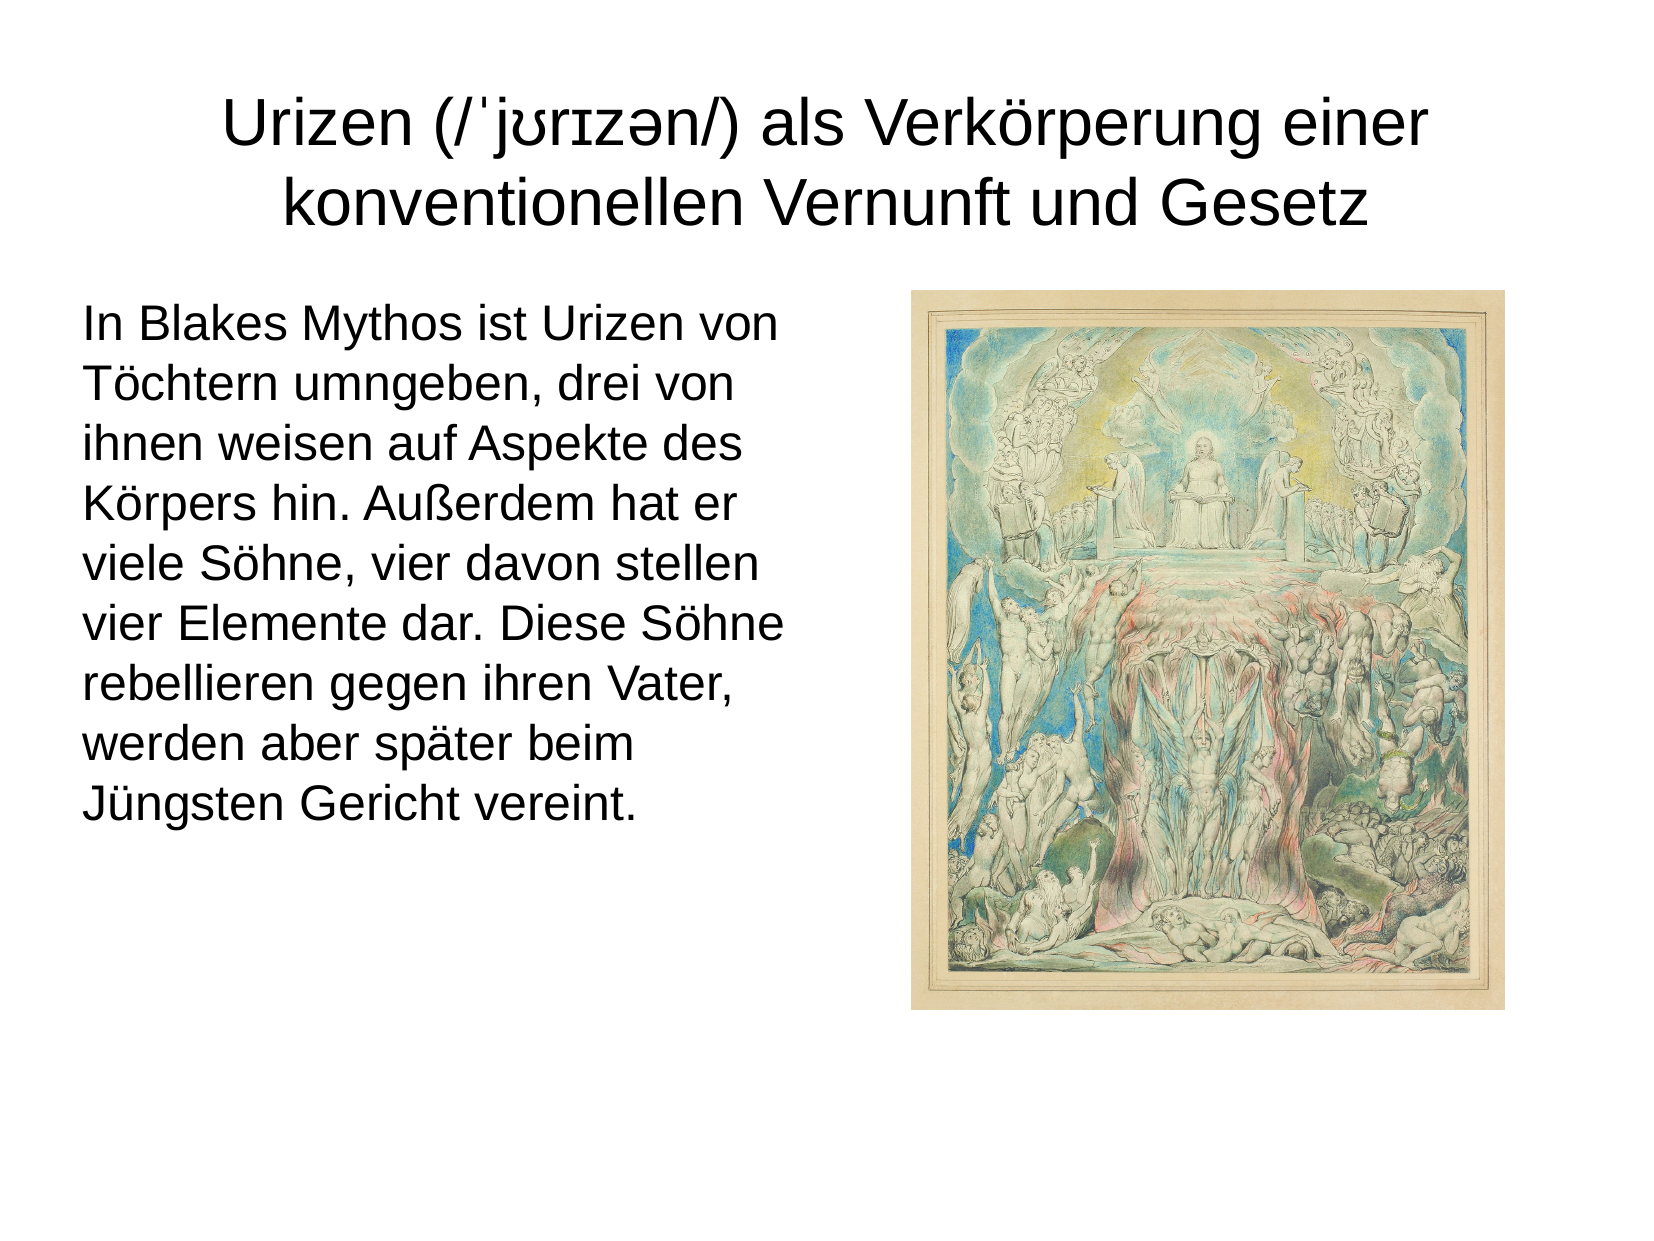

# Urizen (/ˈjʊrɪzən/) als Verkörperung einer konventionellen Vernunft und Gesetz
In Blakes Mythos ist Urizen von Töchtern umngeben, drei von ihnen weisen auf Aspekte des Körpers hin. Außerdem hat er viele Söhne, vier davon stellen vier Elemente dar. Diese Söhne rebellieren gegen ihren Vater, werden aber später beim Jüngsten Gericht vereint.